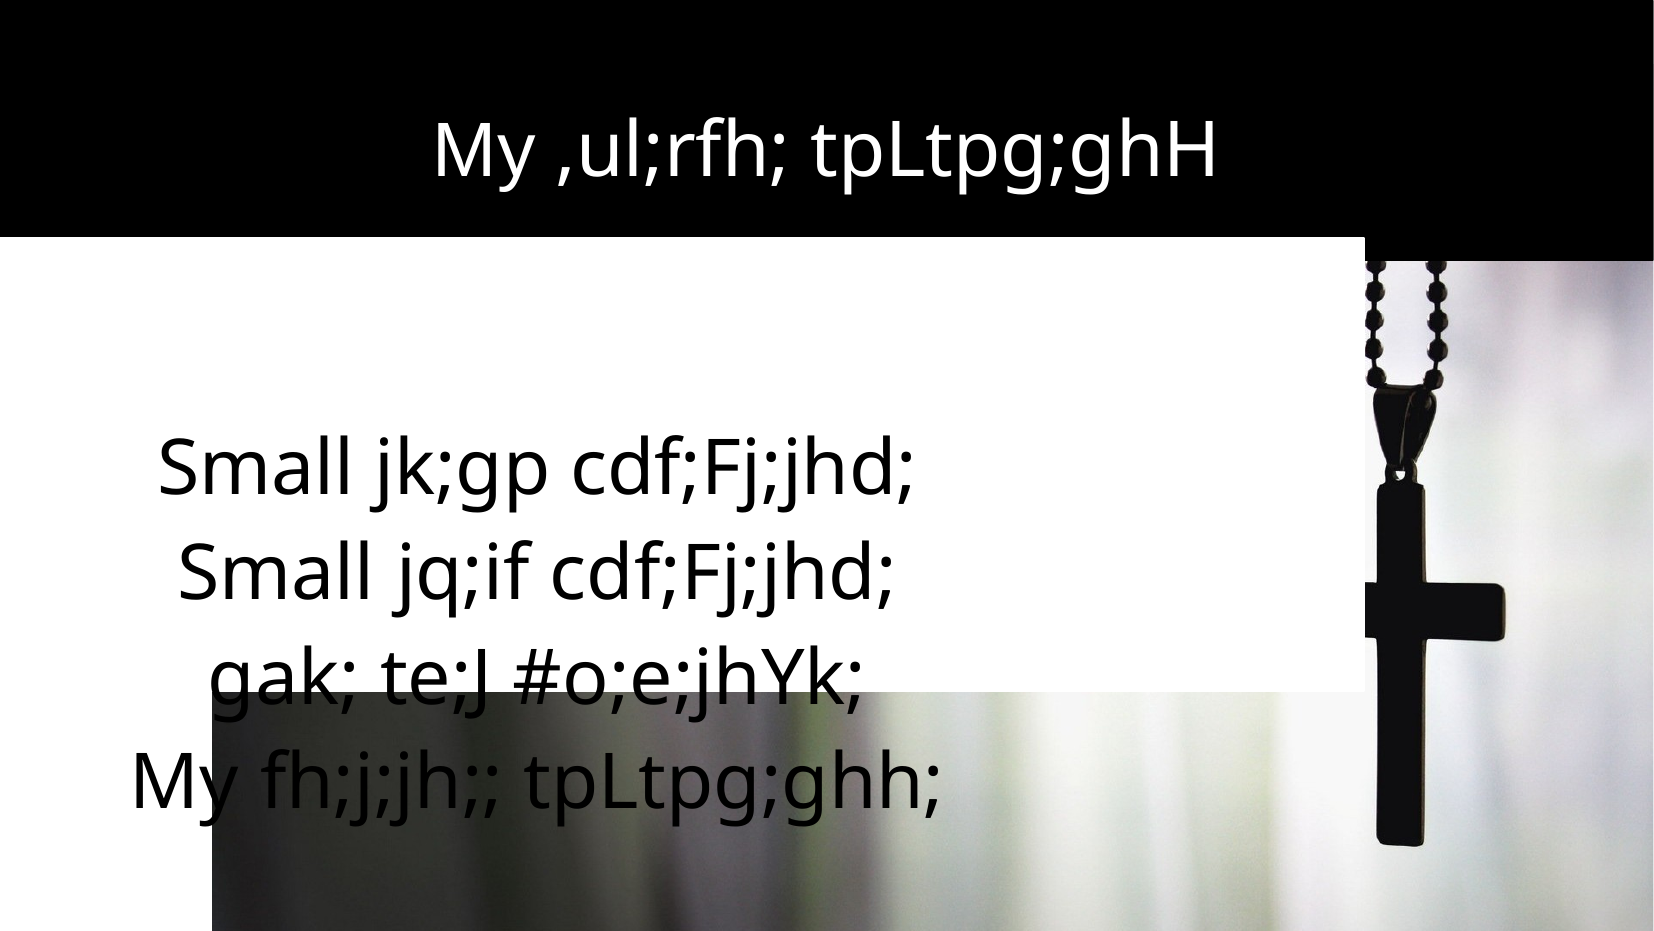

My ,ul;rfh; tpLtpg;ghH
# Small jk;gp cdf;Fj;jhd; Small jq;if cdf;Fj;jhd; gak; te;J #o;e;jhYk; My fh;j;jh;; tpLtpg;ghh;